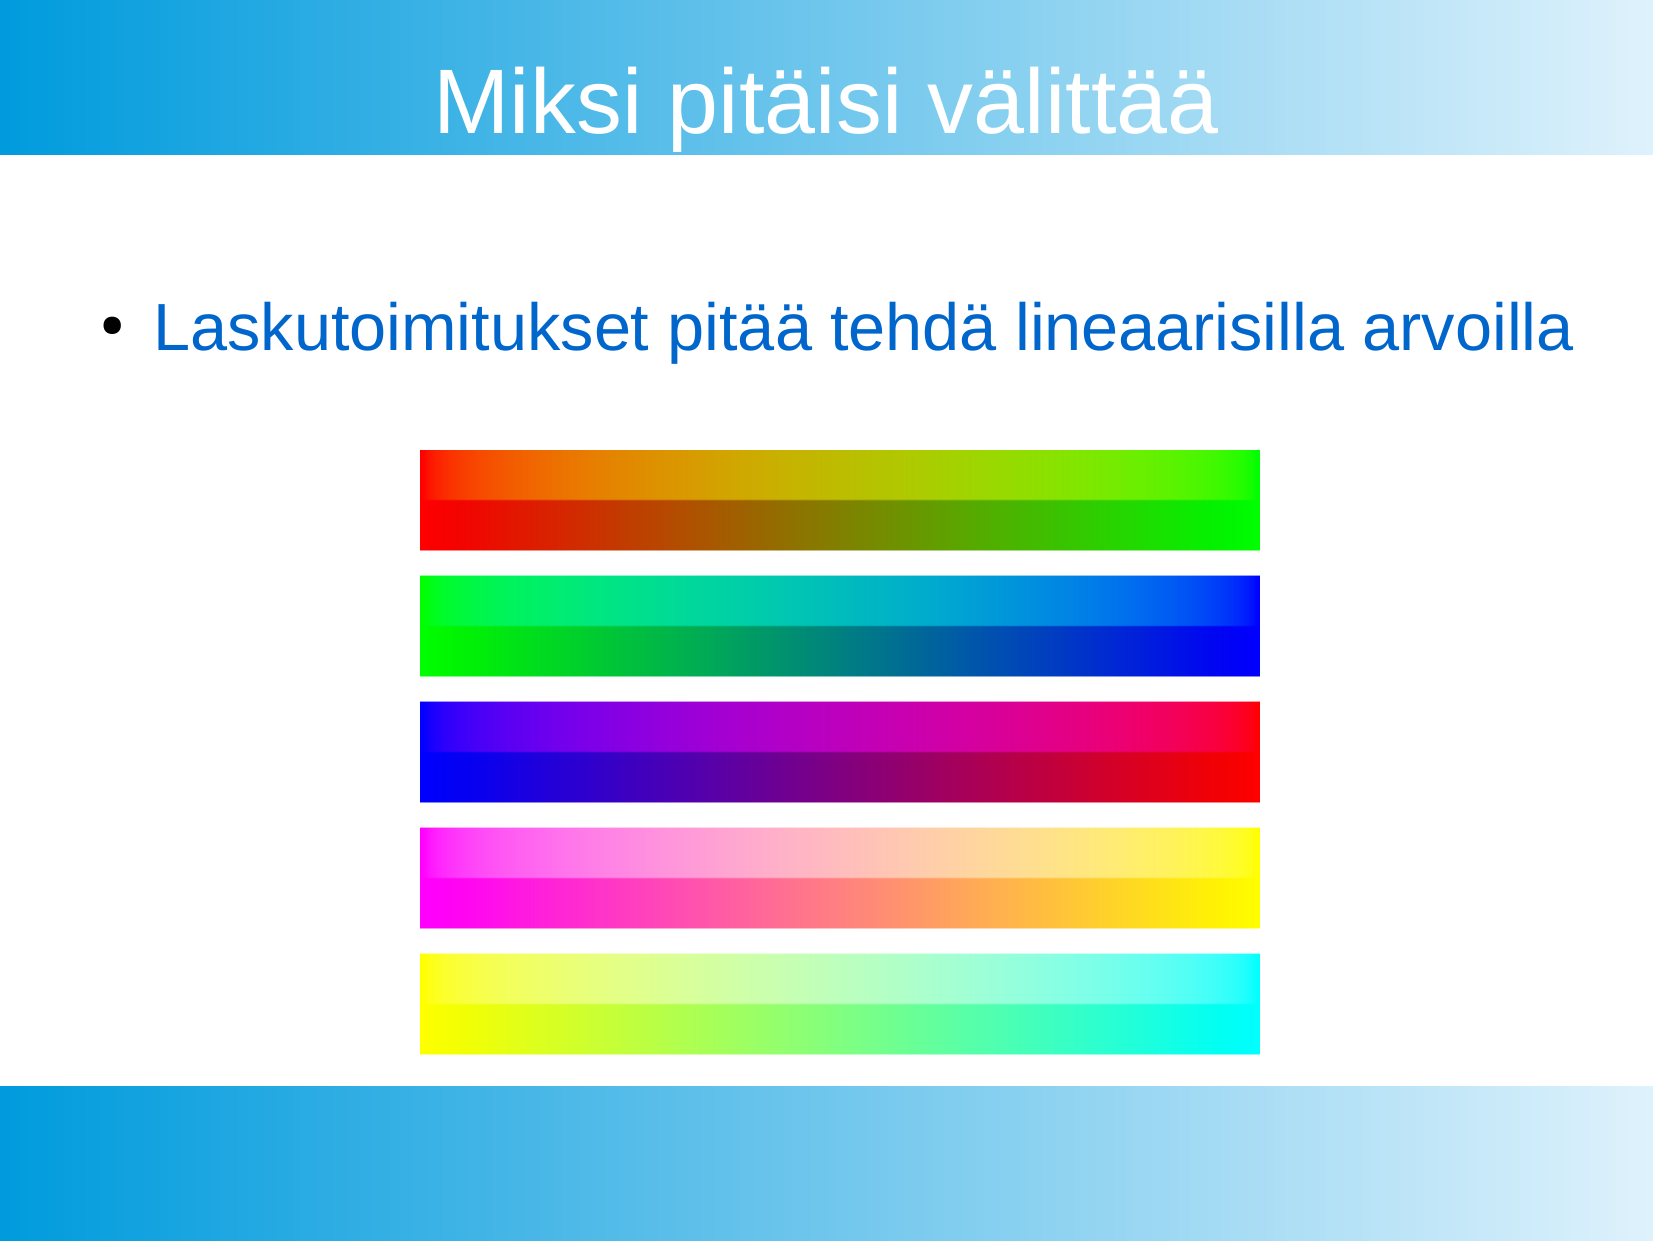

# Miksi pitäisi välittää
Laskutoimitukset pitää tehdä lineaarisilla arvoilla